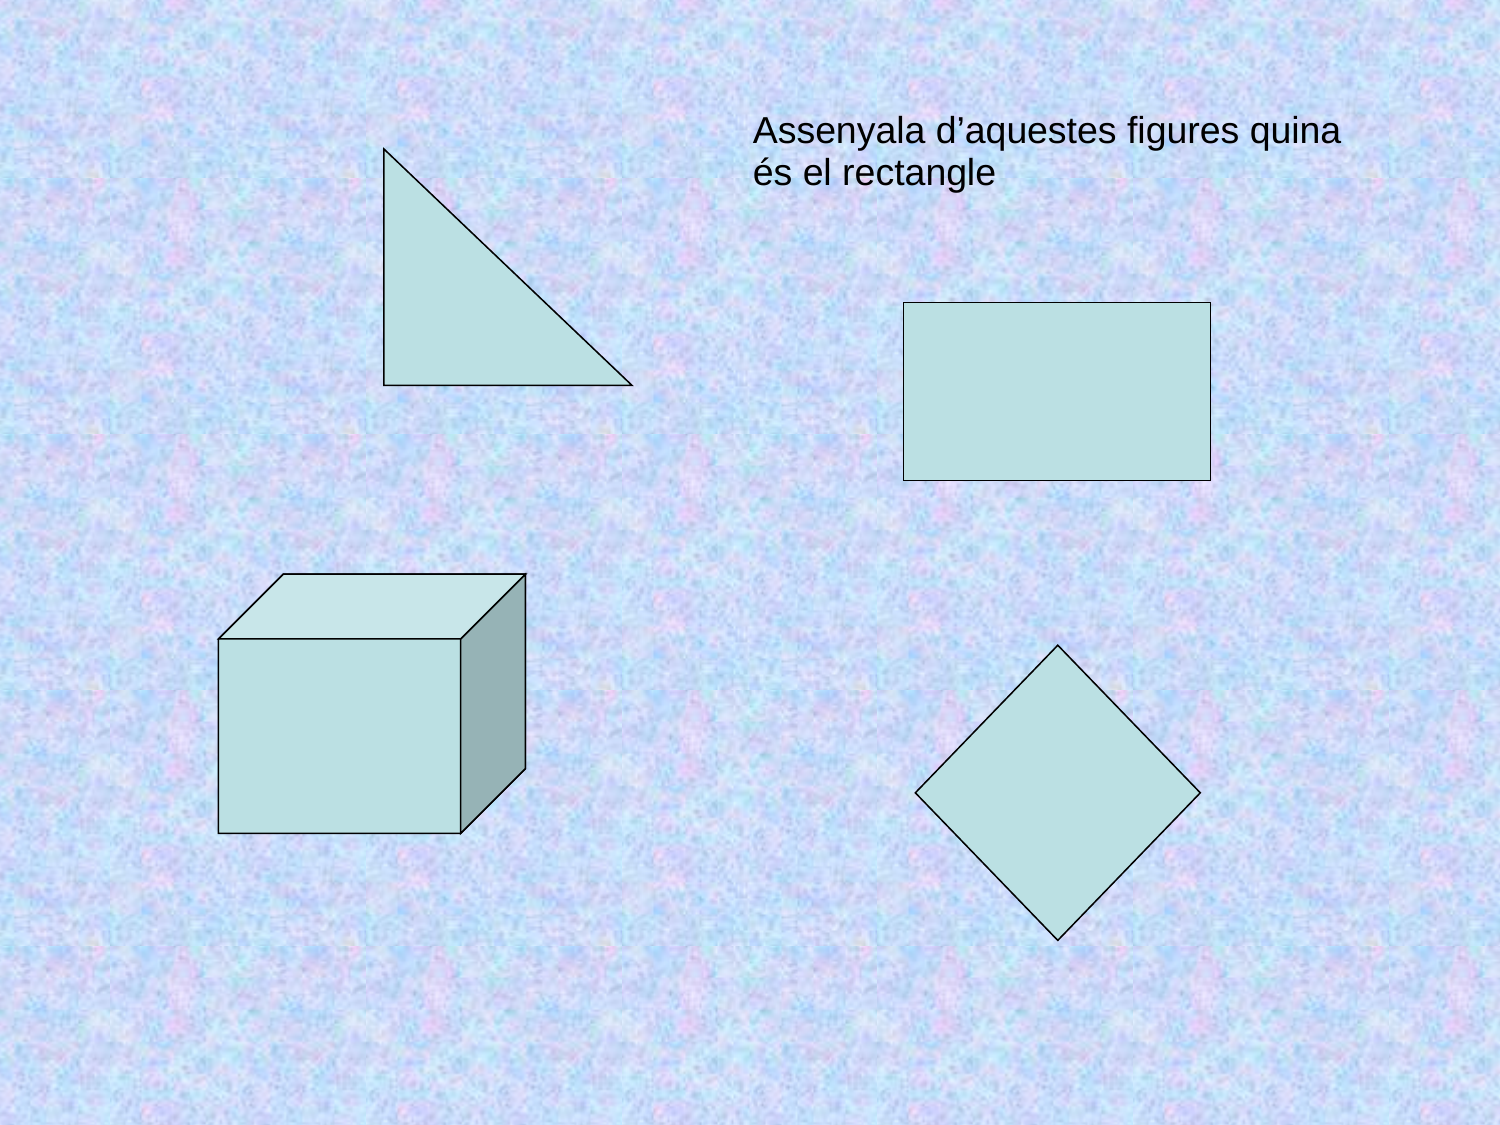

Assenyala d’aquestes figures quina és el rectangle